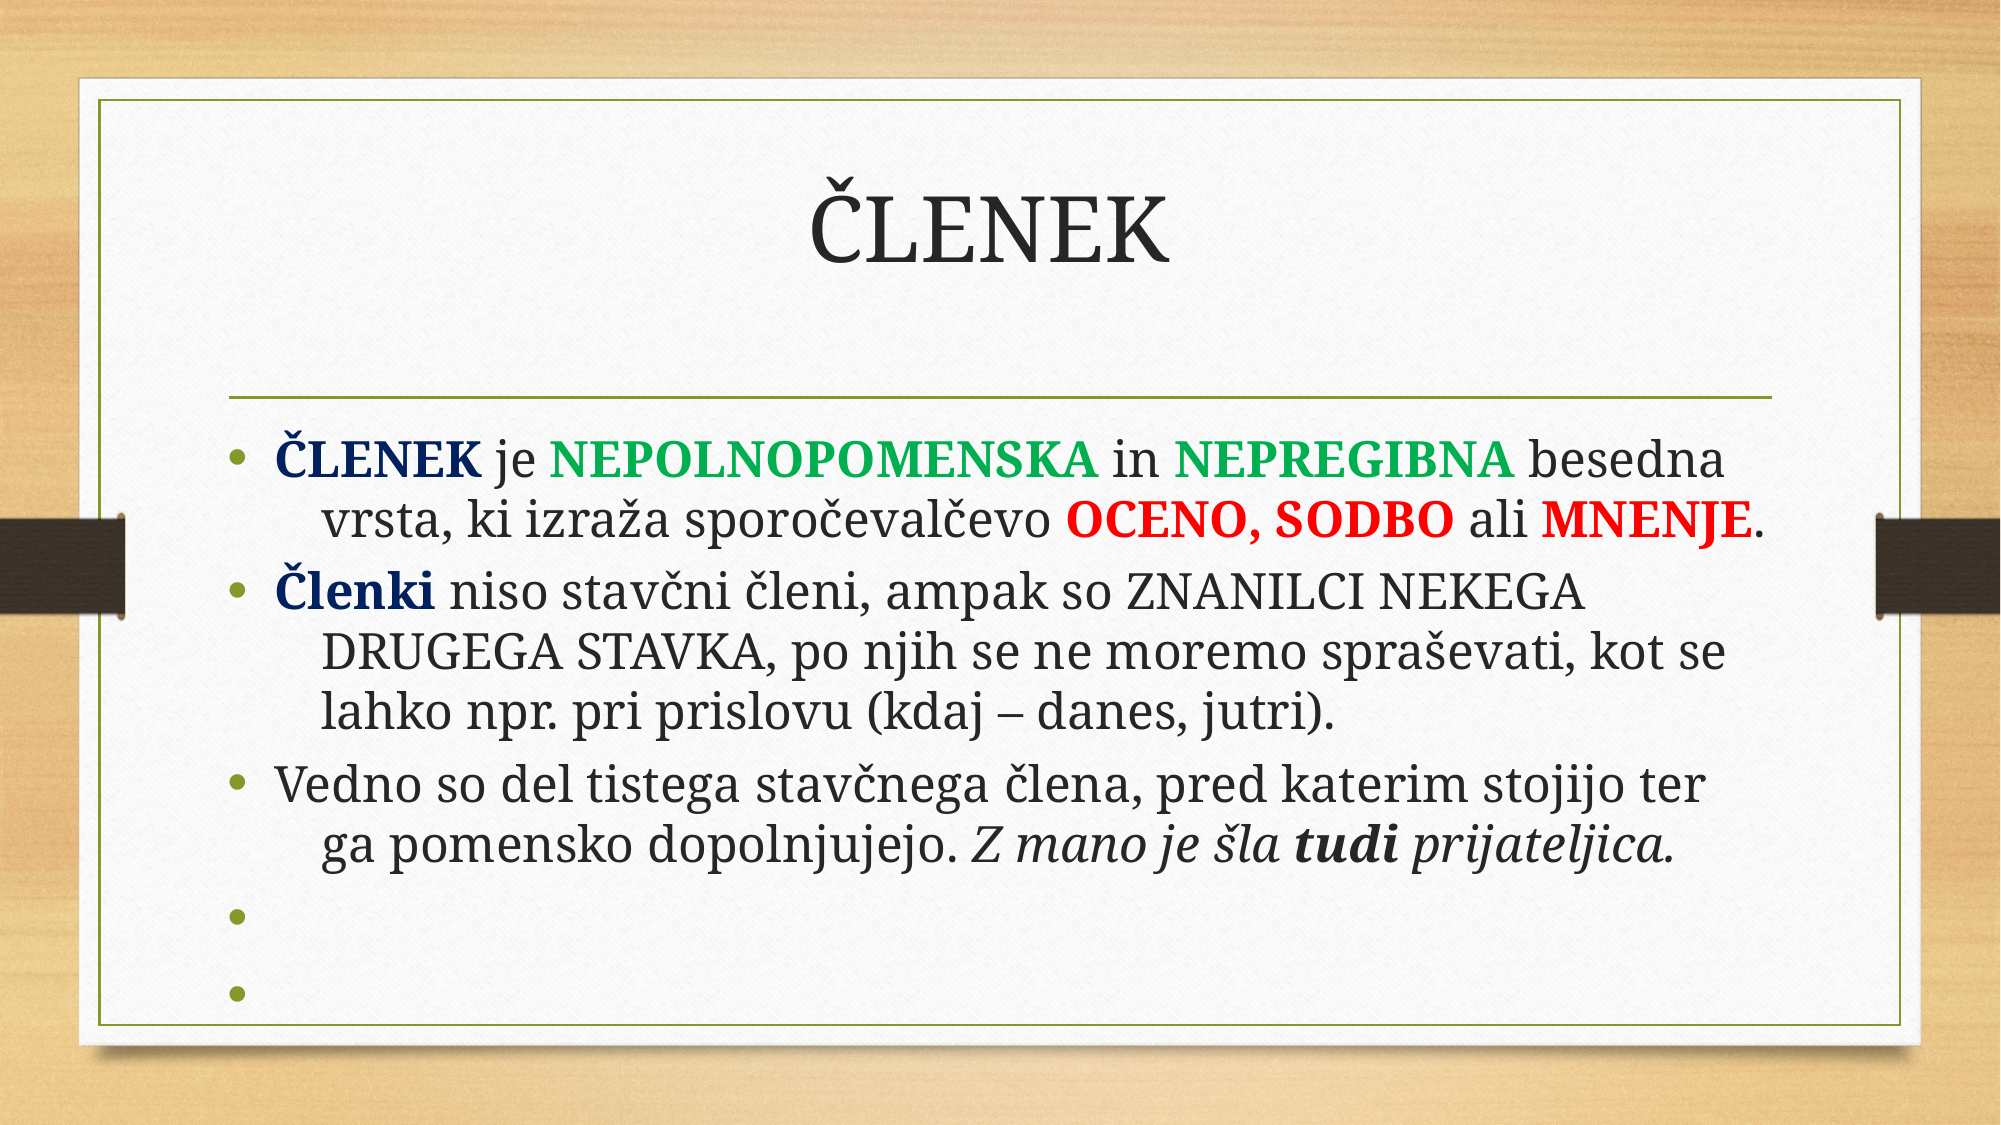

# ČLENEK
ČLENEK je NEPOLNOPOMENSKA in NEPREGIBNA besedna vrsta, ki izraža sporočevalčevo OCENO, SODBO ali MNENJE.
Členki niso stavčni členi, ampak so ZNANILCI NEKEGA DRUGEGA STAVKA, po njih se ne moremo spraševati, kot se lahko npr. pri prislovu (kdaj – danes, jutri).
Vedno so del tistega stavčnega člena, pred katerim stojijo ter ga pomensko dopolnjujejo. Z mano je šla tudi prijateljica.